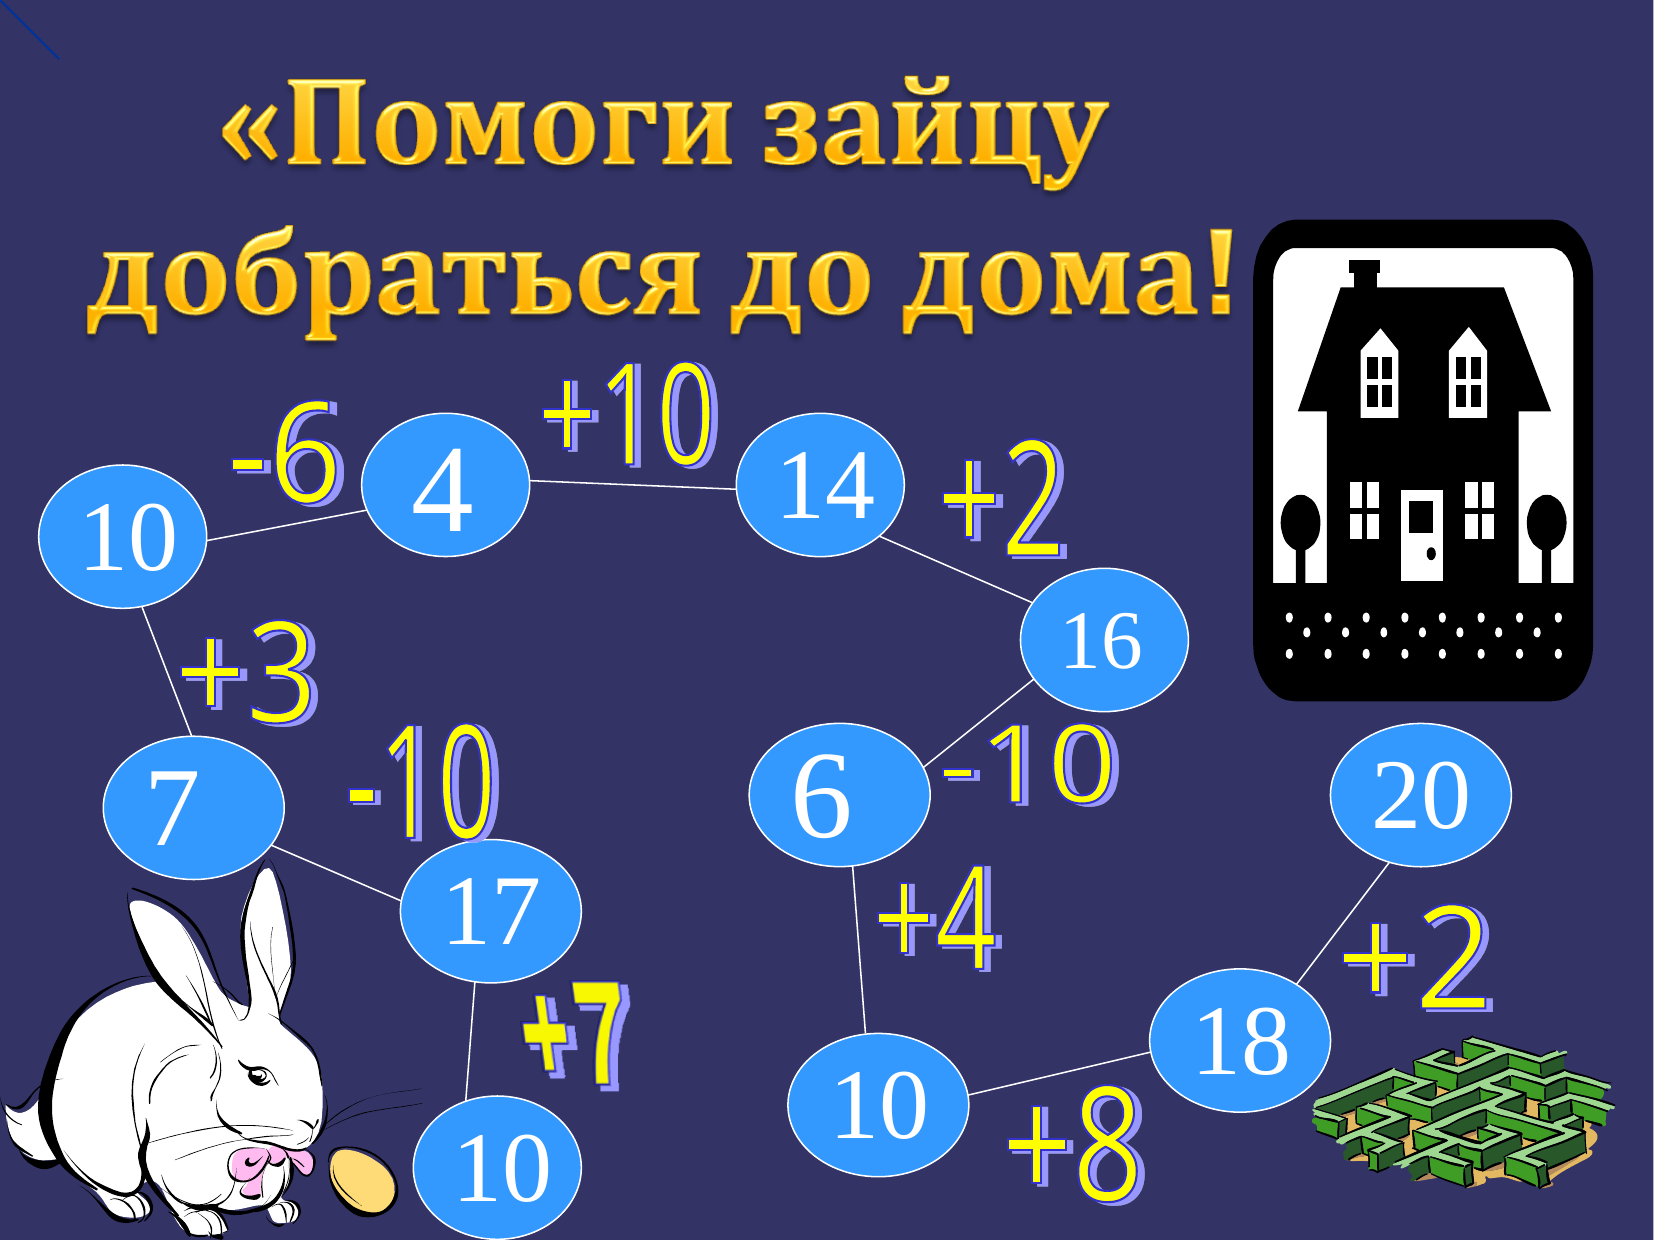

+10
-6
 4
14
+2
10
16
+3
-10
6
-10
20
7
17
+4
+2
18
10
+8
10